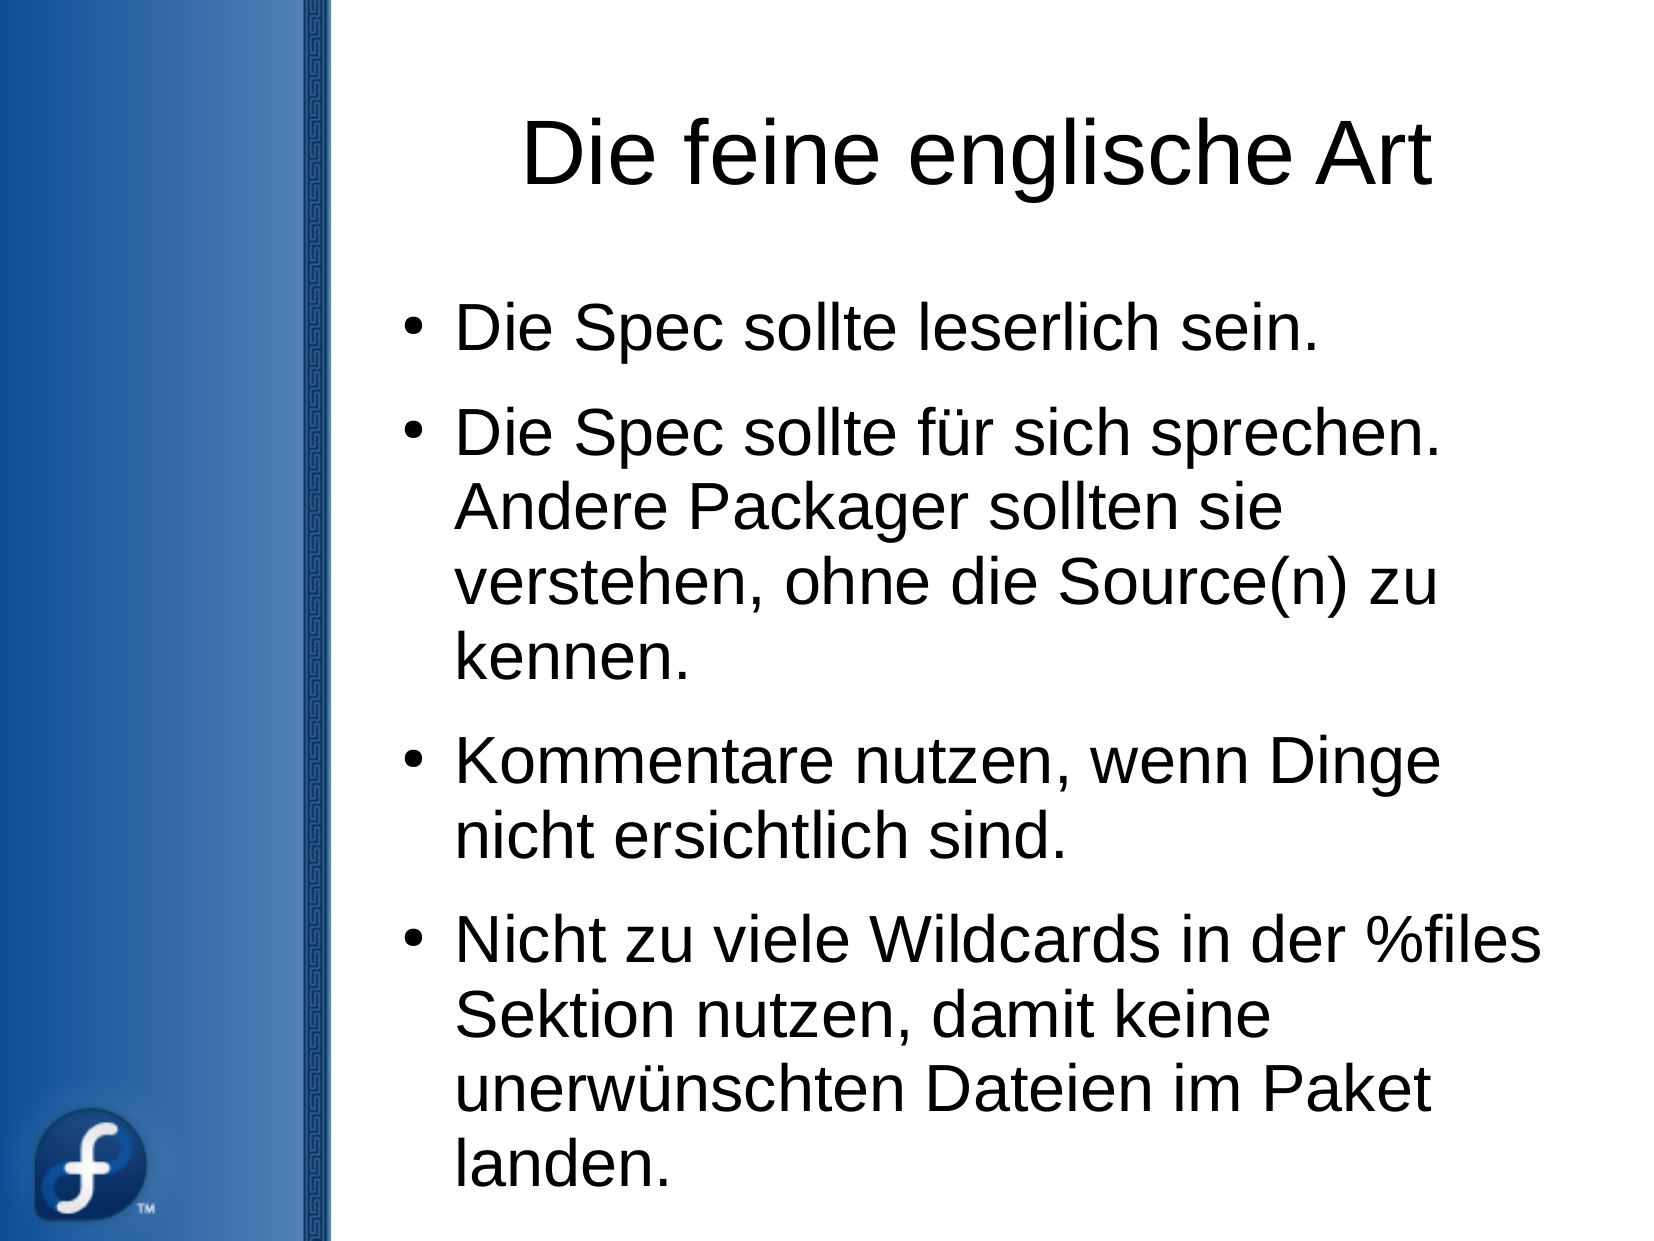

# Die feine englische Art
Die Spec sollte leserlich sein.
Die Spec sollte für sich sprechen. Andere Packager sollten sie verstehen, ohne die Source(n) zu kennen.
Kommentare nutzen, wenn Dinge nicht ersichtlich sind.
Nicht zu viele Wildcards in der %files Sektion nutzen, damit keine unerwünschten Dateien im Paket landen.